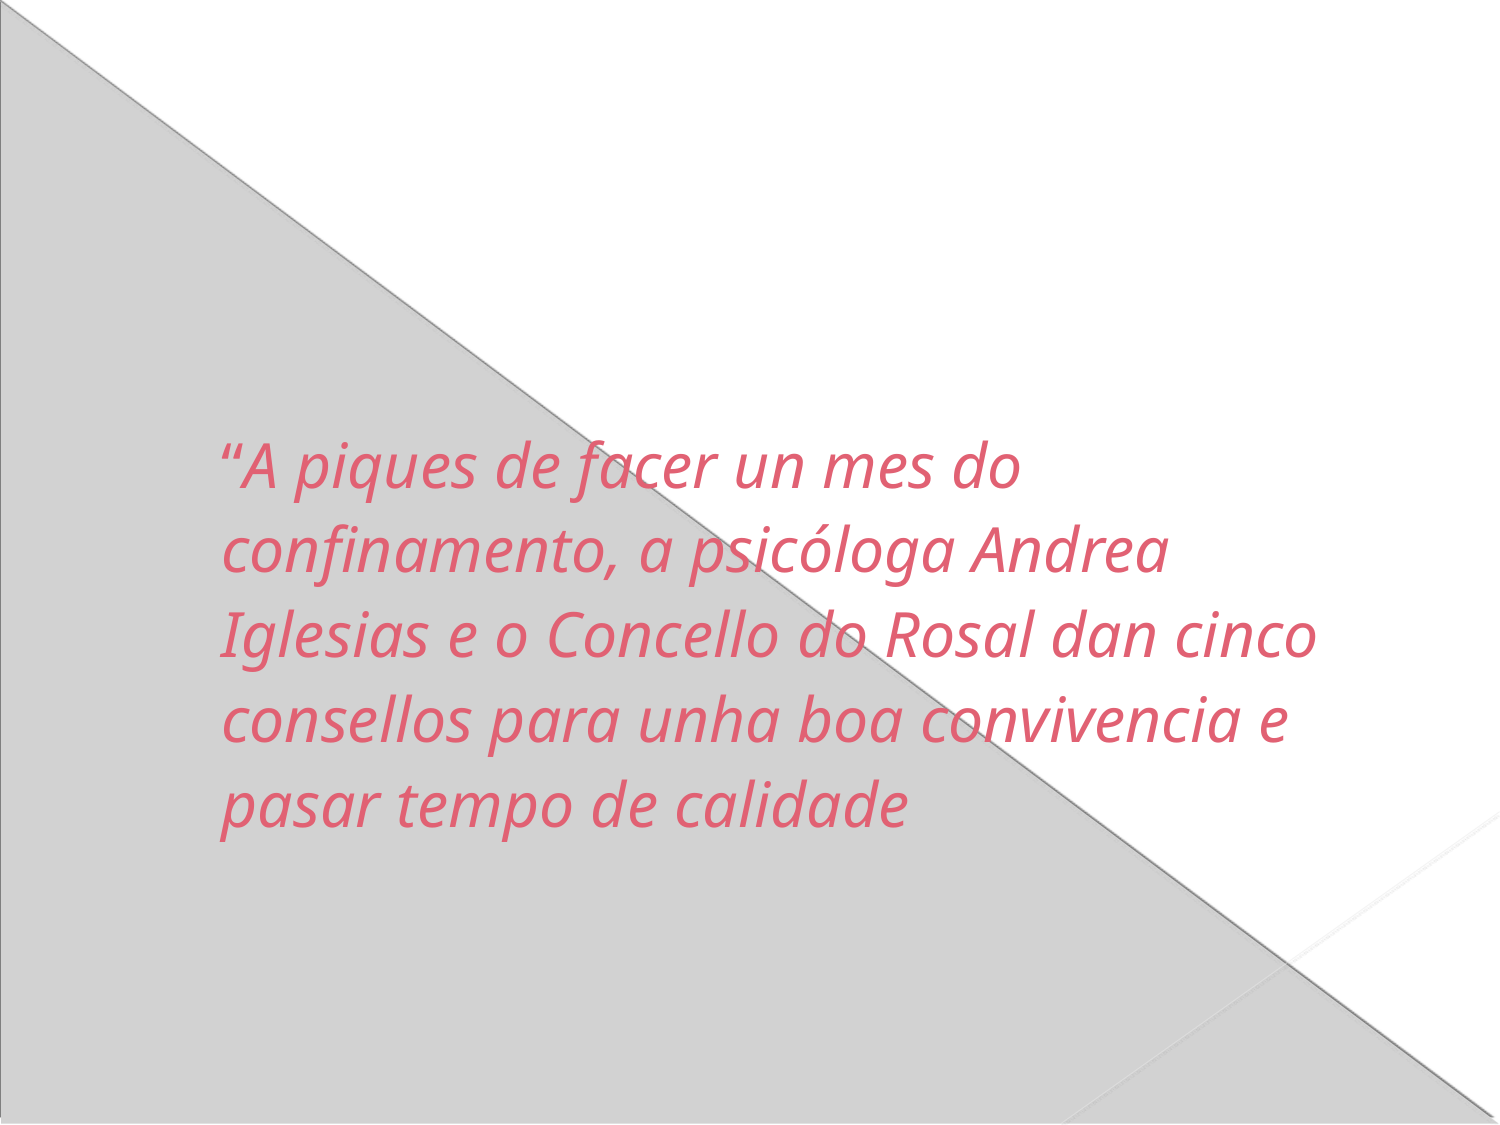

“A piques de facer un mes do confinamento, a psicóloga Andrea Iglesias e o Concello do Rosal dan cinco consellos para unha boa convivencia e pasar tempo de calidade